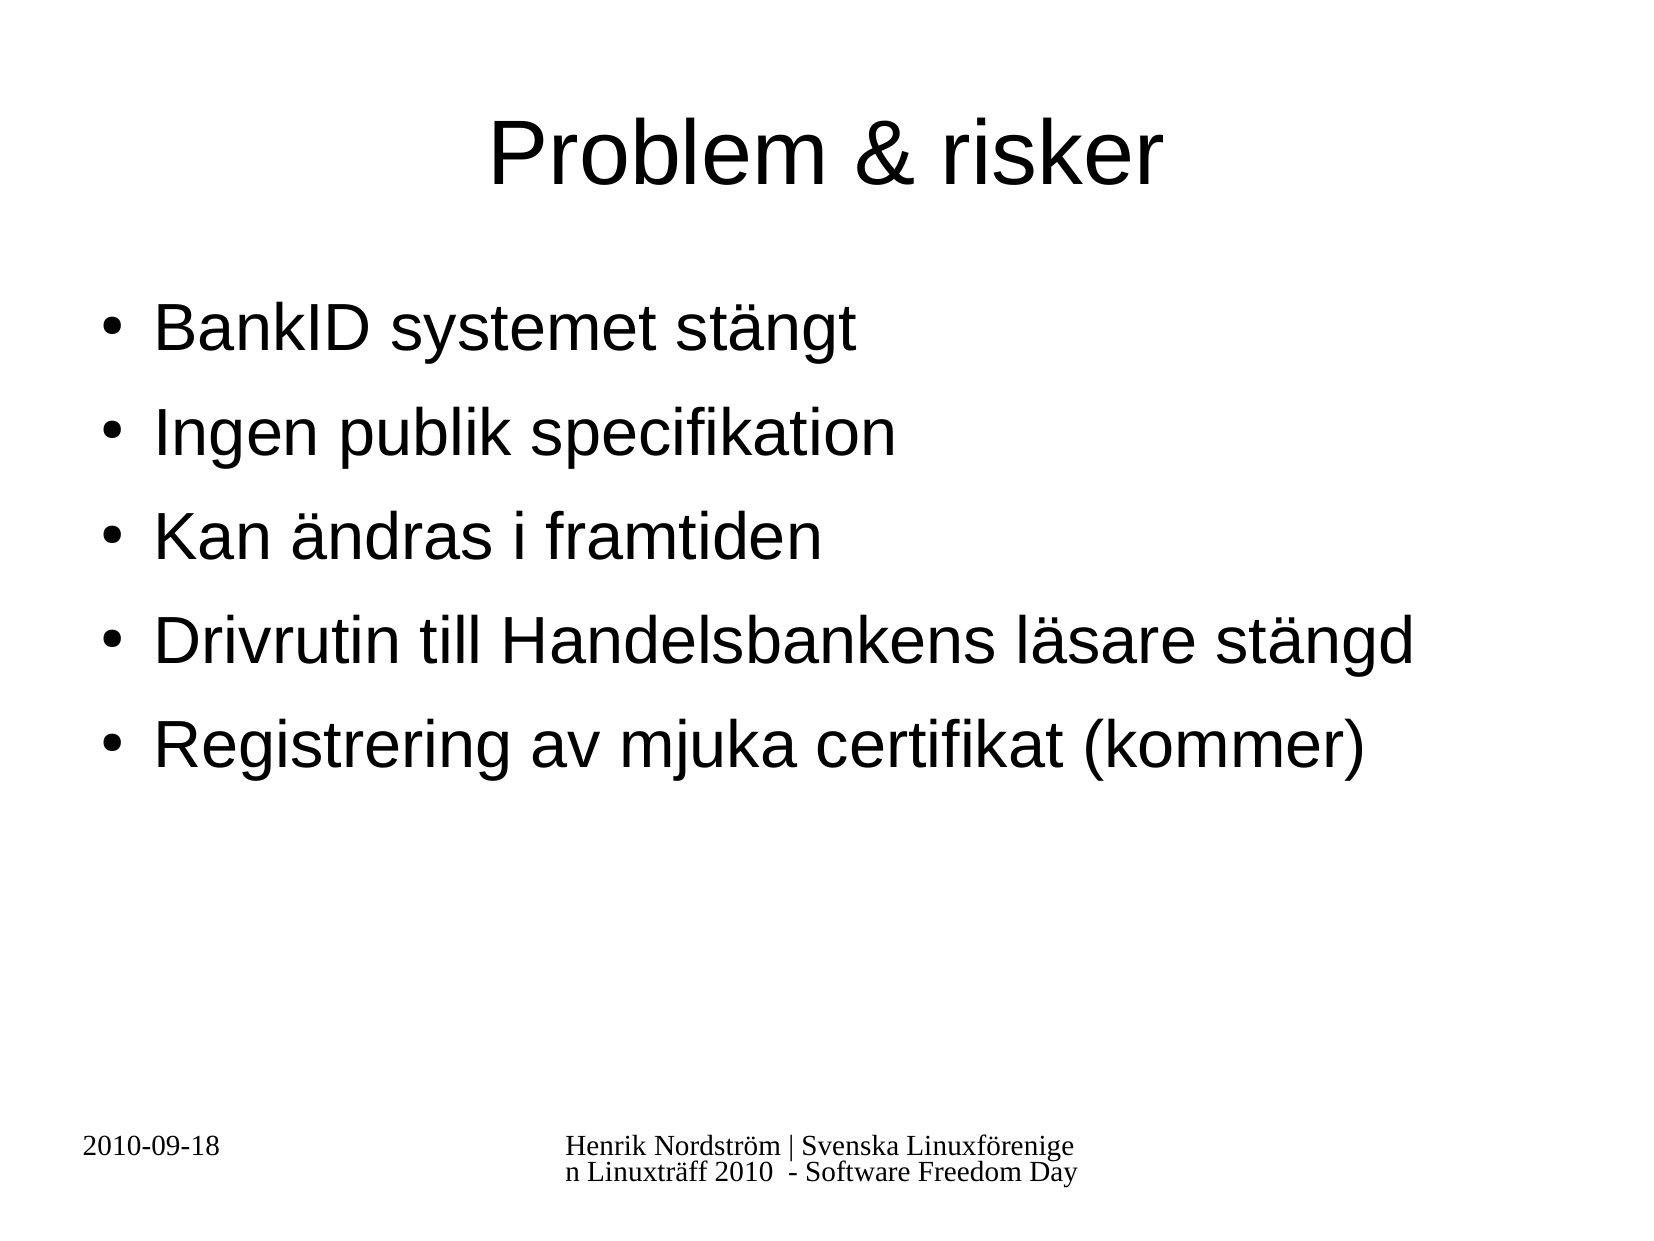

# Problem & risker
BankID systemet stängt
Ingen publik specifikation
Kan ändras i framtiden
Drivrutin till Handelsbankens läsare stängd
Registrering av mjuka certifikat (kommer)
2010-09-18
Henrik Nordström | Svenska Linuxförenigen Linuxträff 2010 - Software Freedom Day